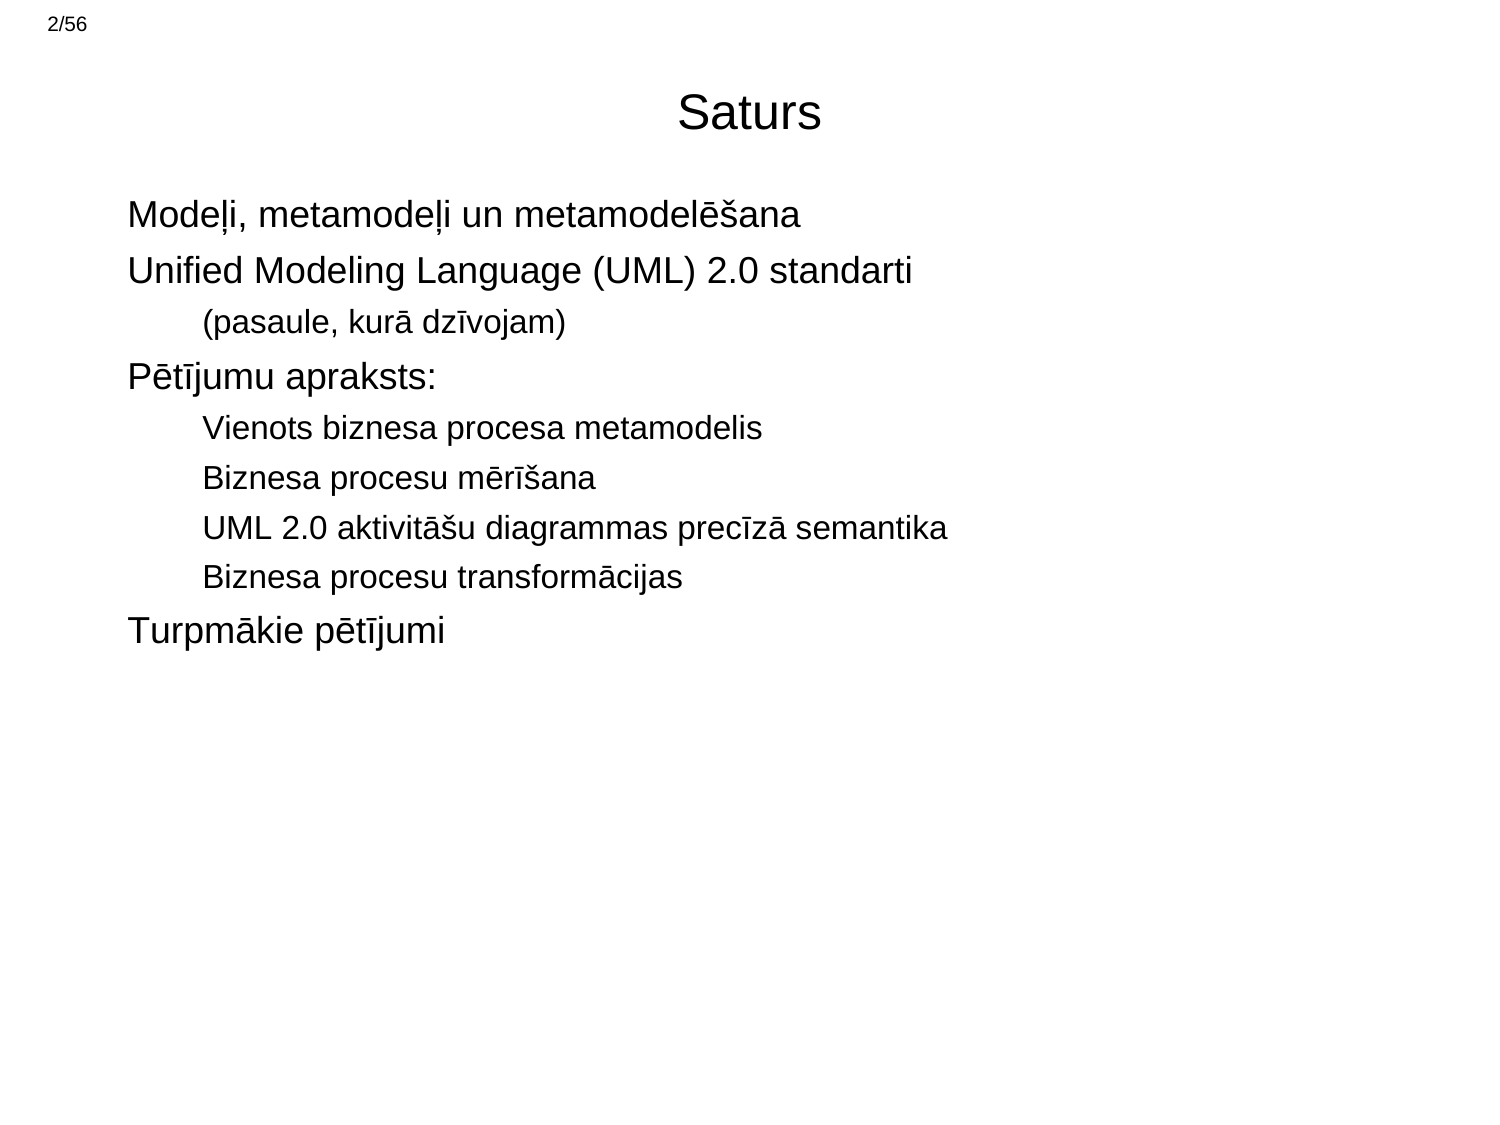

2
# Saturs
Modeļi, metamodeļi un metamodelēšana
Unified Modeling Language (UML) 2.0 standarti
(pasaule, kurā dzīvojam)
Pētījumu apraksts:
Vienots biznesa procesa metamodelis
Biznesa procesu mērīšana
UML 2.0 aktivitāšu diagrammas precīzā semantika
Biznesa procesu transformācijas
Turpmākie pētījumi